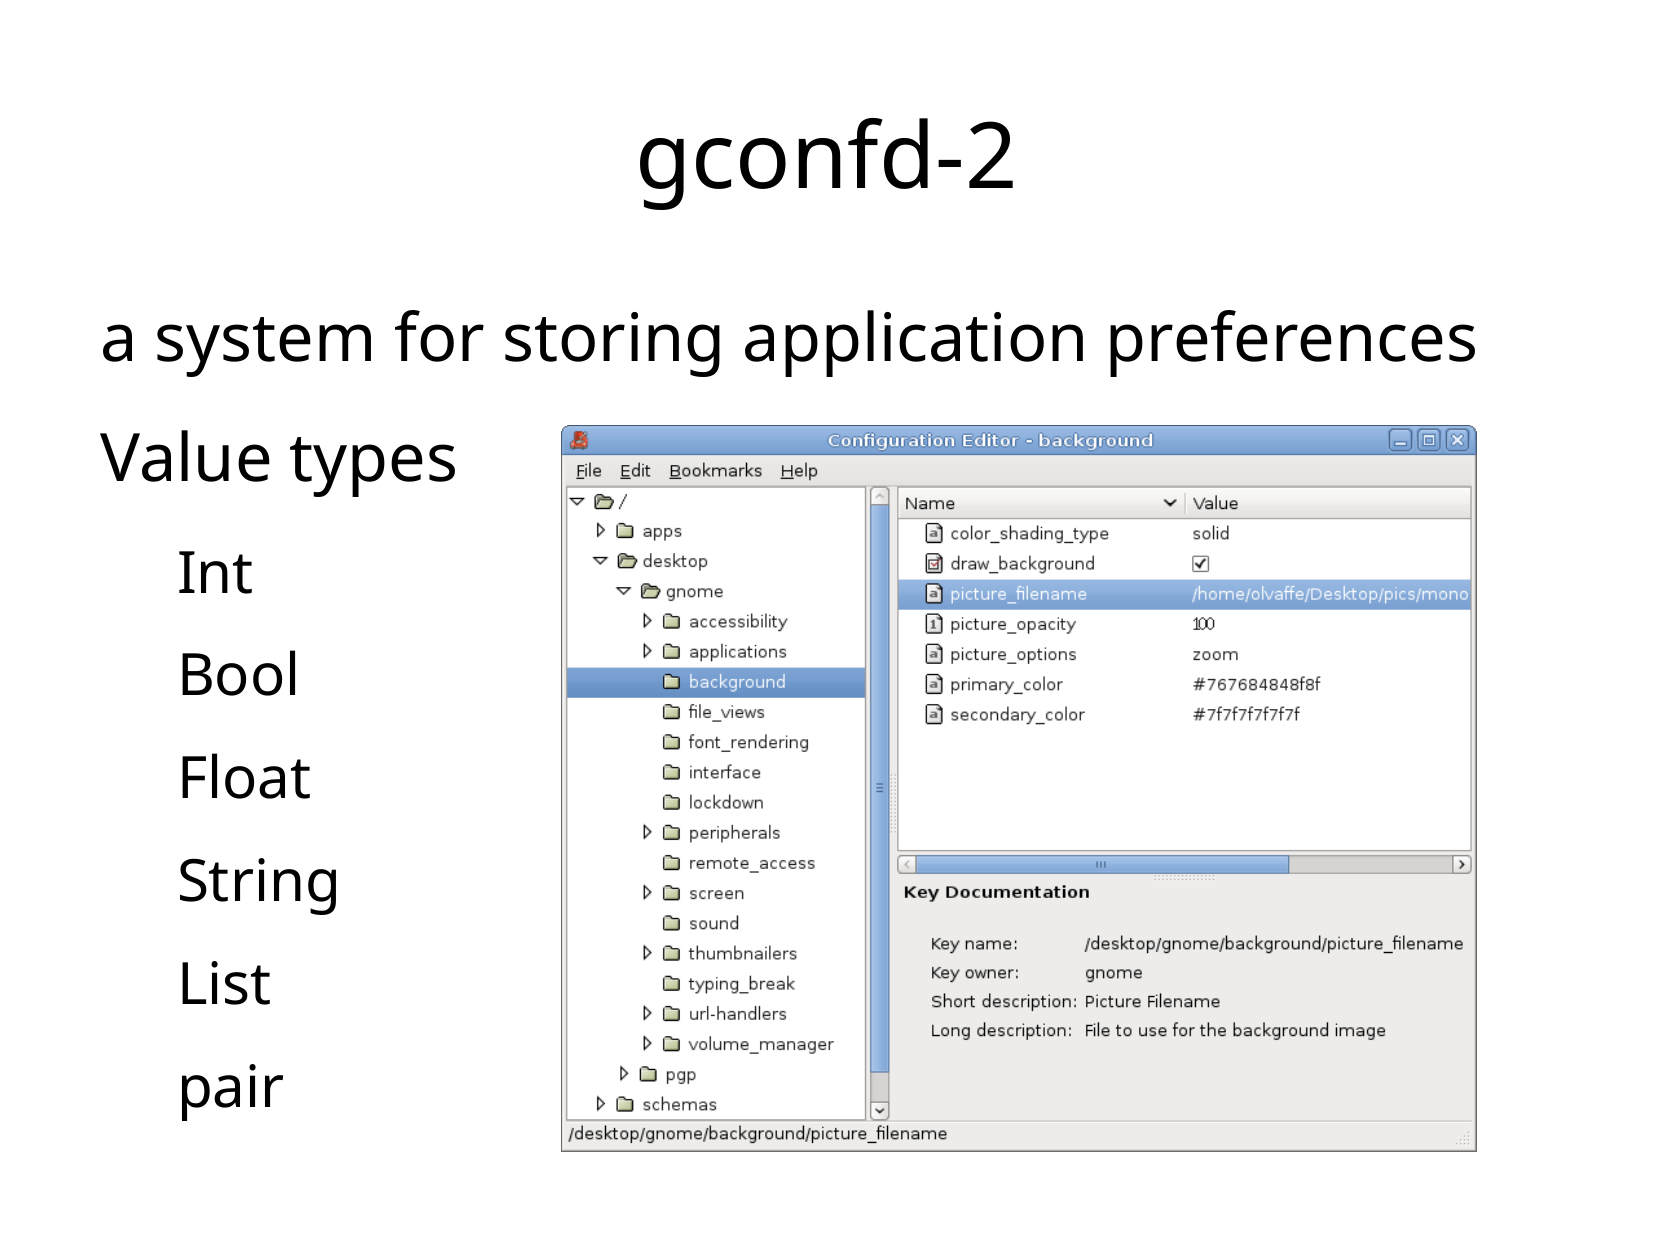

# gconfd-2
a system for storing application preferences
Value types
Int
Bool
Float
String
List
pair